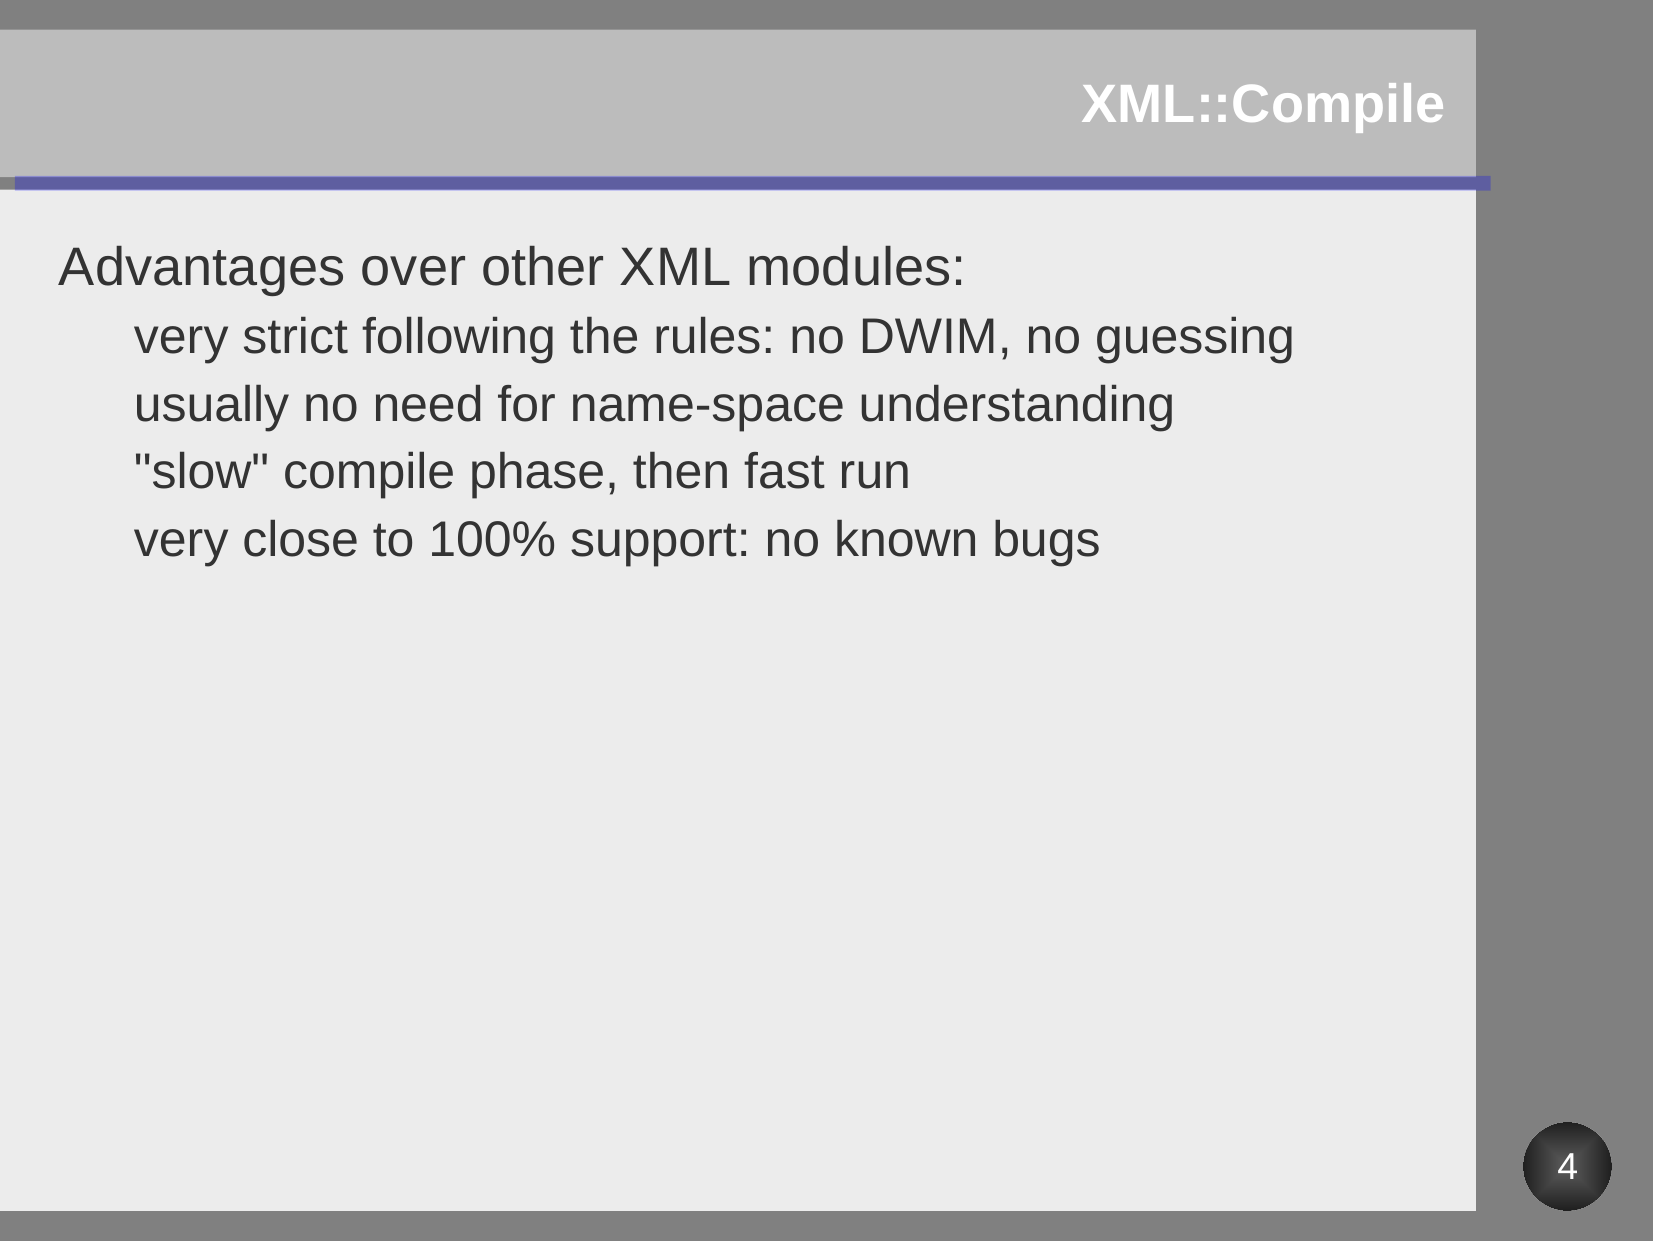

# XML::Compile
Advantages over other XML modules:
very strict following the rules: no DWIM, no guessing
usually no need for name-space understanding
"slow" compile phase, then fast run
very close to 100% support: no known bugs